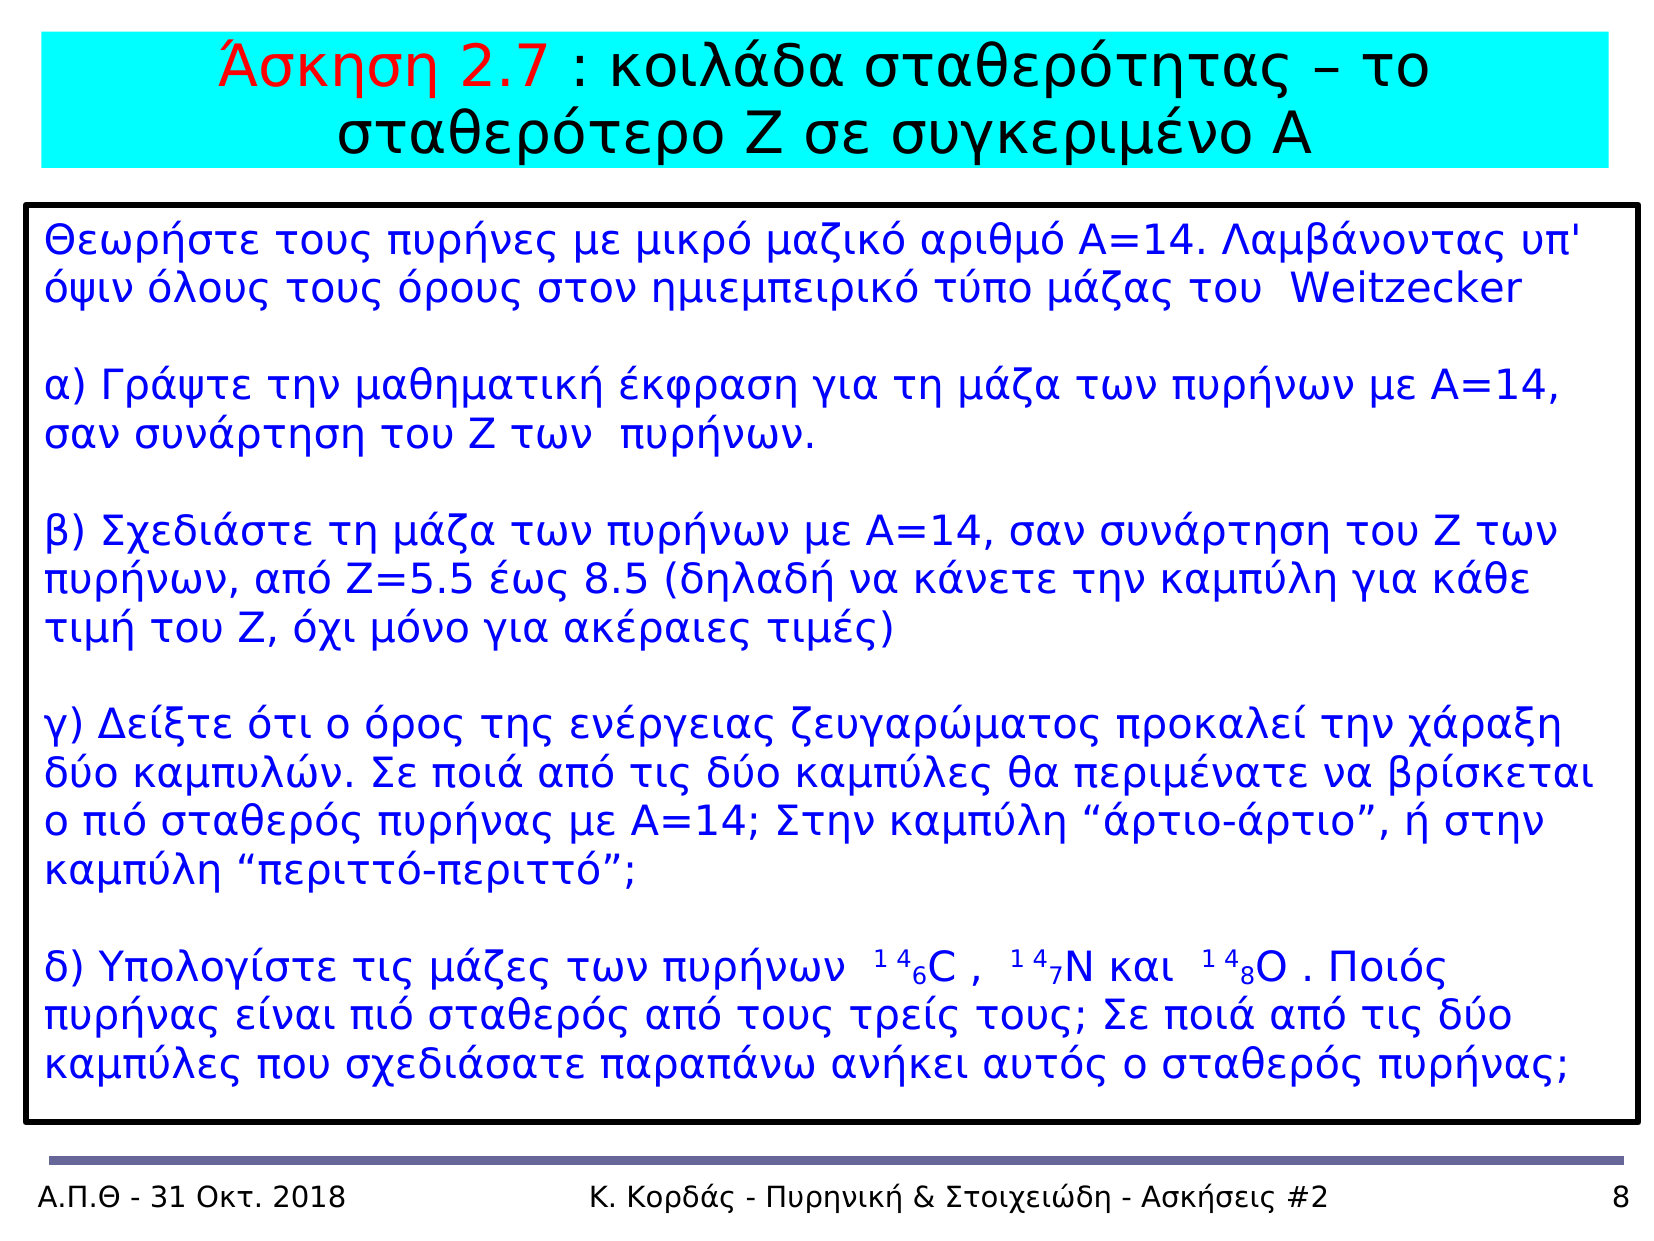

# Άσκηση 2.7 : κοιλάδα σταθερότητας – το σταθερότερο Ζ σε συγκεριμένο Α
Θεωρήστε τους πυρήνες με μικρό μαζικό αριθμό Α=14. Λαμβάνοντας υπ' όψιν όλους τους όρους στον ημιεμπειρικό τύπο μάζας του Weitzecker
α) Γράψτε την μαθηματική έκφραση για τη μάζα των πυρήνων με Α=14, σαν συνάρτηση του Ζ των πυρήνων.
β) Σχεδιάστε τη μάζα των πυρήνων με Α=14, σαν συνάρτηση του Ζ των πυρήνων, από Ζ=5.5 έως 8.5 (δηλαδή να κάνετε την καμπύλη για κάθε τιμή του Ζ, όχι μόνο για ακέραιες τιμές)
γ) Δείξτε ότι ο όρος της ενέργειας ζευγαρώματος προκαλεί την χάραξη δύο καμπυλών. Σε ποιά από τις δύο καμπύλες θα περιμένατε να βρίσκεται ο πιό σταθερός πυρήνας με Α=14; Στην καμπύλη “άρτιο-άρτιο”, ή στην καμπύλη “περιττό-περιττό”;
δ) Υπολογίστε τις μάζες των πυρήνων 1 46C , 1 47Ν και 1 48Ο . Ποιός πυρήνας είναι πιό σταθερός από τους τρείς τους; Σε ποιά από τις δύο καμπύλες που σχεδιάσατε παραπάνω ανήκει αυτός ο σταθερός πυρήνας;
Α.Π.Θ - 31 Οκτ. 2018
Κ. Κορδάς - Πυρηνική & Στοιχειώδη - Ασκήσεις #2
8